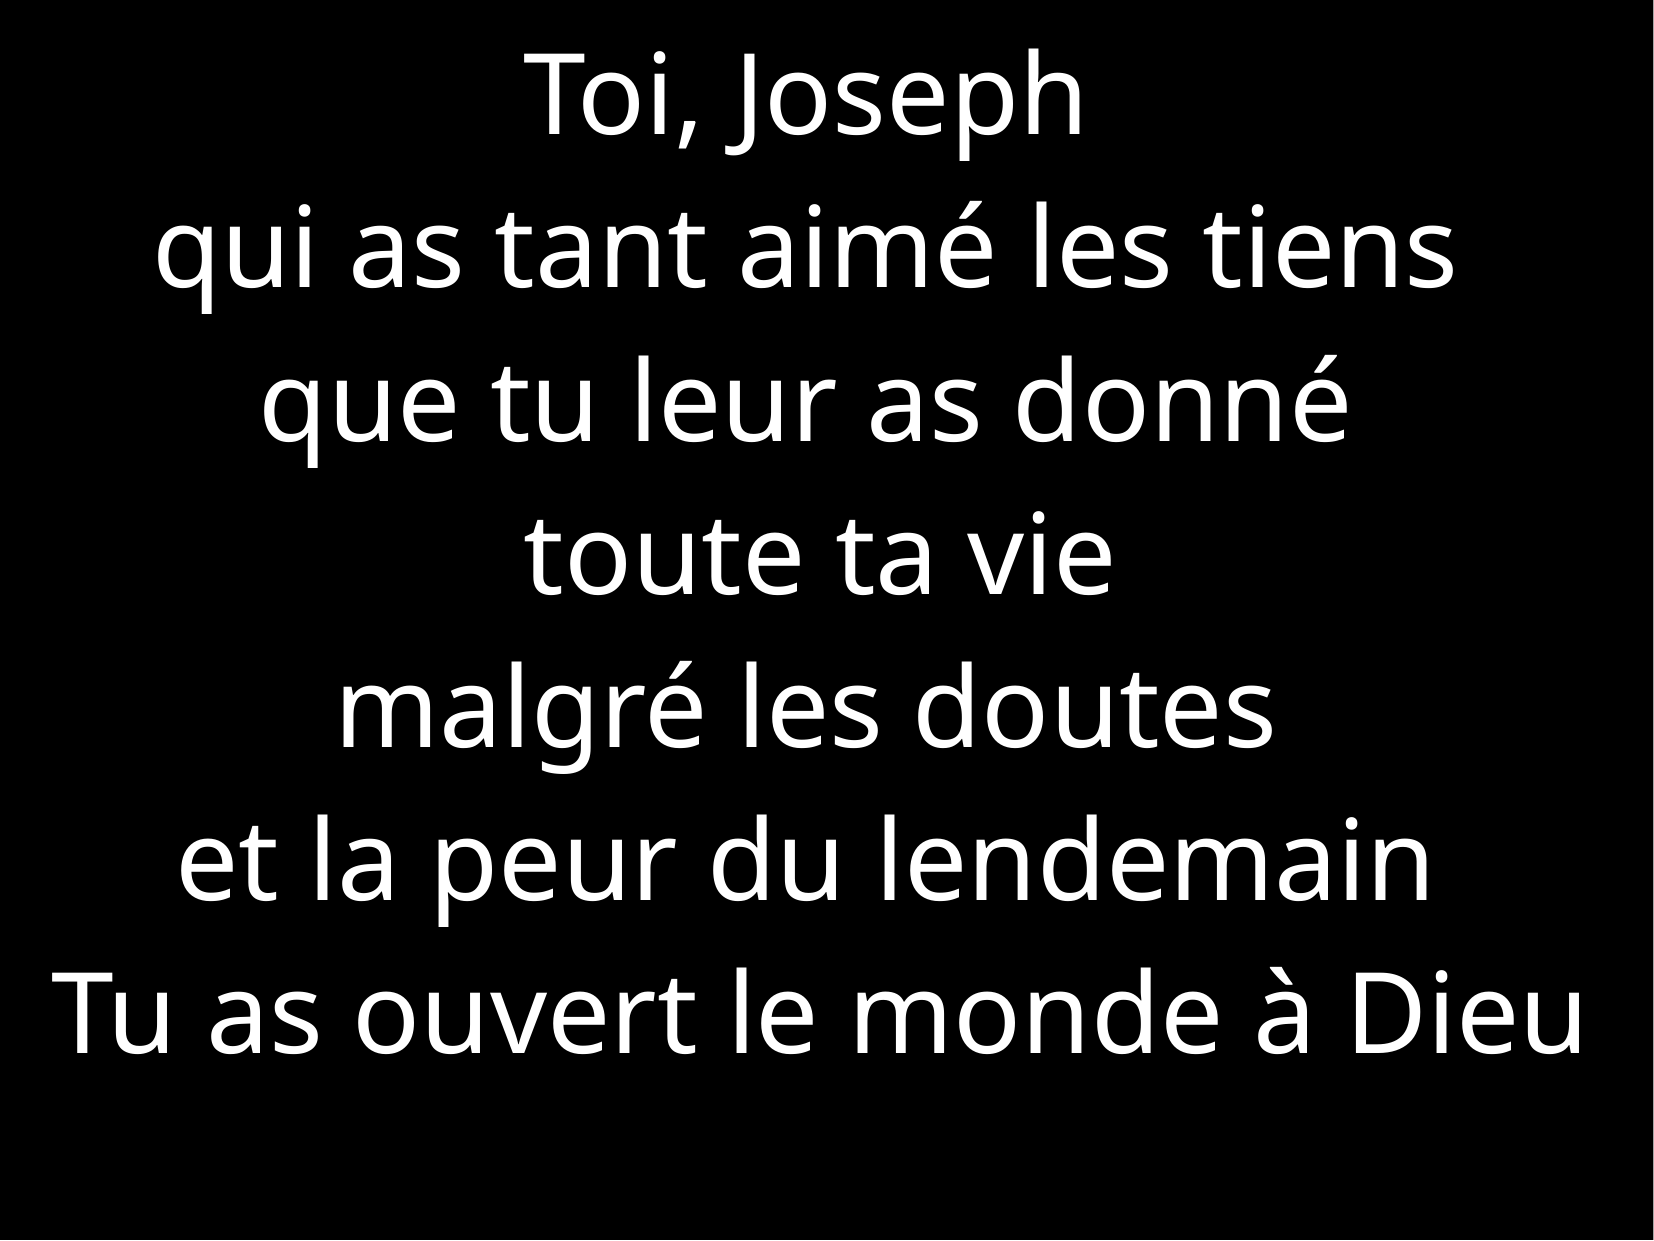

# Toi, Joseph
qui as tant aimé les tiens
que tu leur as donné
toute ta vie
malgré les doutes
et la peur du lendemain
Tu as ouvert le monde à Dieu